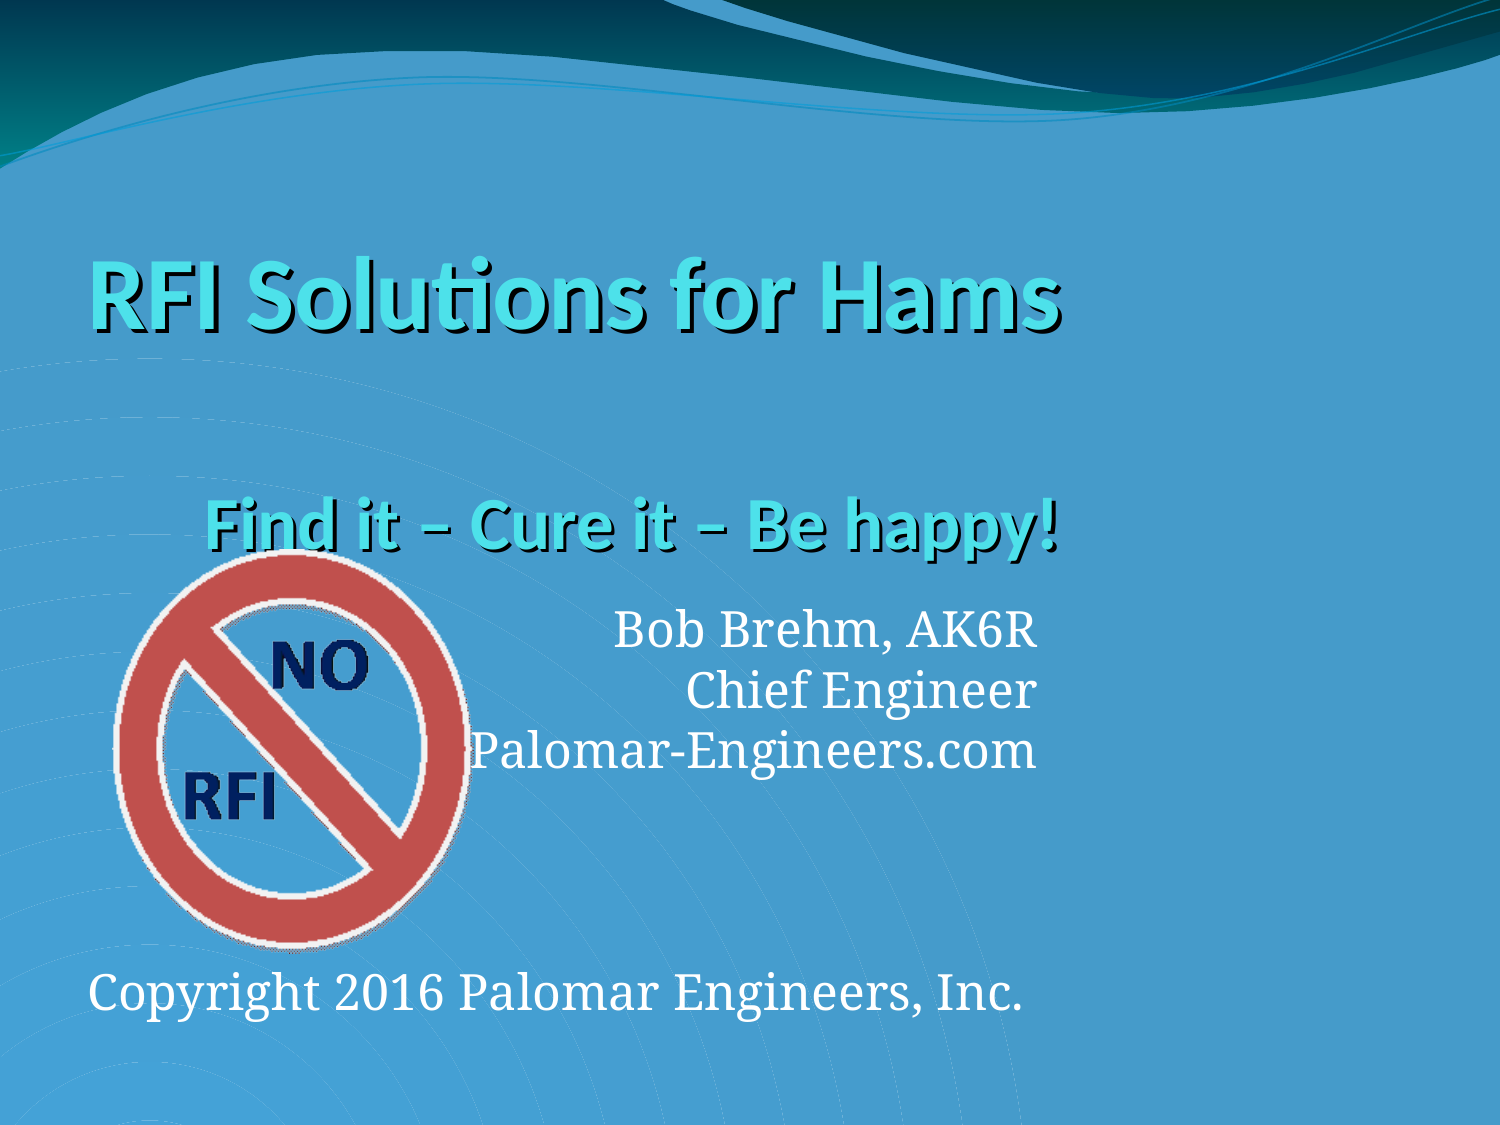

# RFI Solutions for Hams Find it – Cure it – Be happy!
Bob Brehm, AK6R
Chief Engineer
Palomar-Engineers.com
Copyright 2016 Palomar Engineers, Inc.